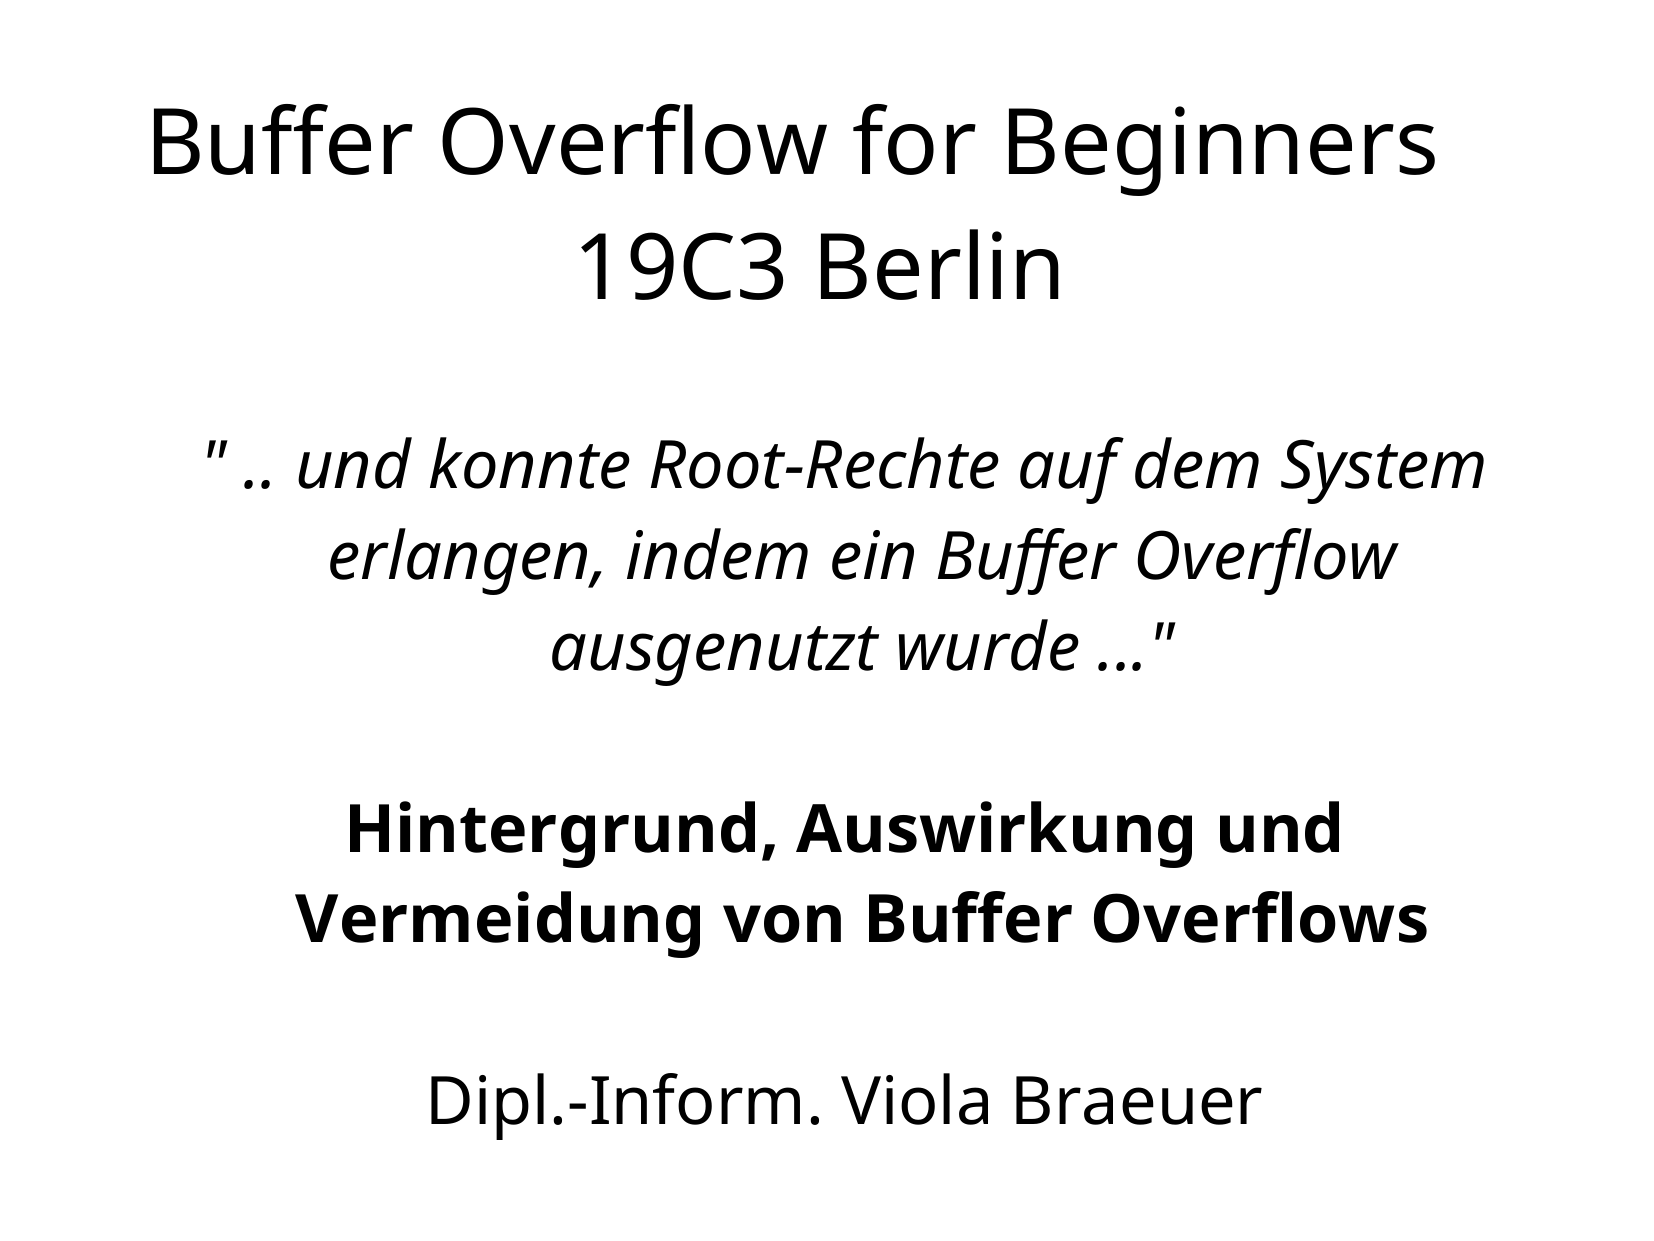

Buffer Overflow for Beginners 	19C3 Berlin
" .. und konnte Root-Rechte auf dem System erlangen, indem ein Buffer Overflow ausgenutzt wurde ..."
Hintergrund, Auswirkung und Vermeidung von Buffer Overflows
Dipl.-Inform. Viola Braeuer